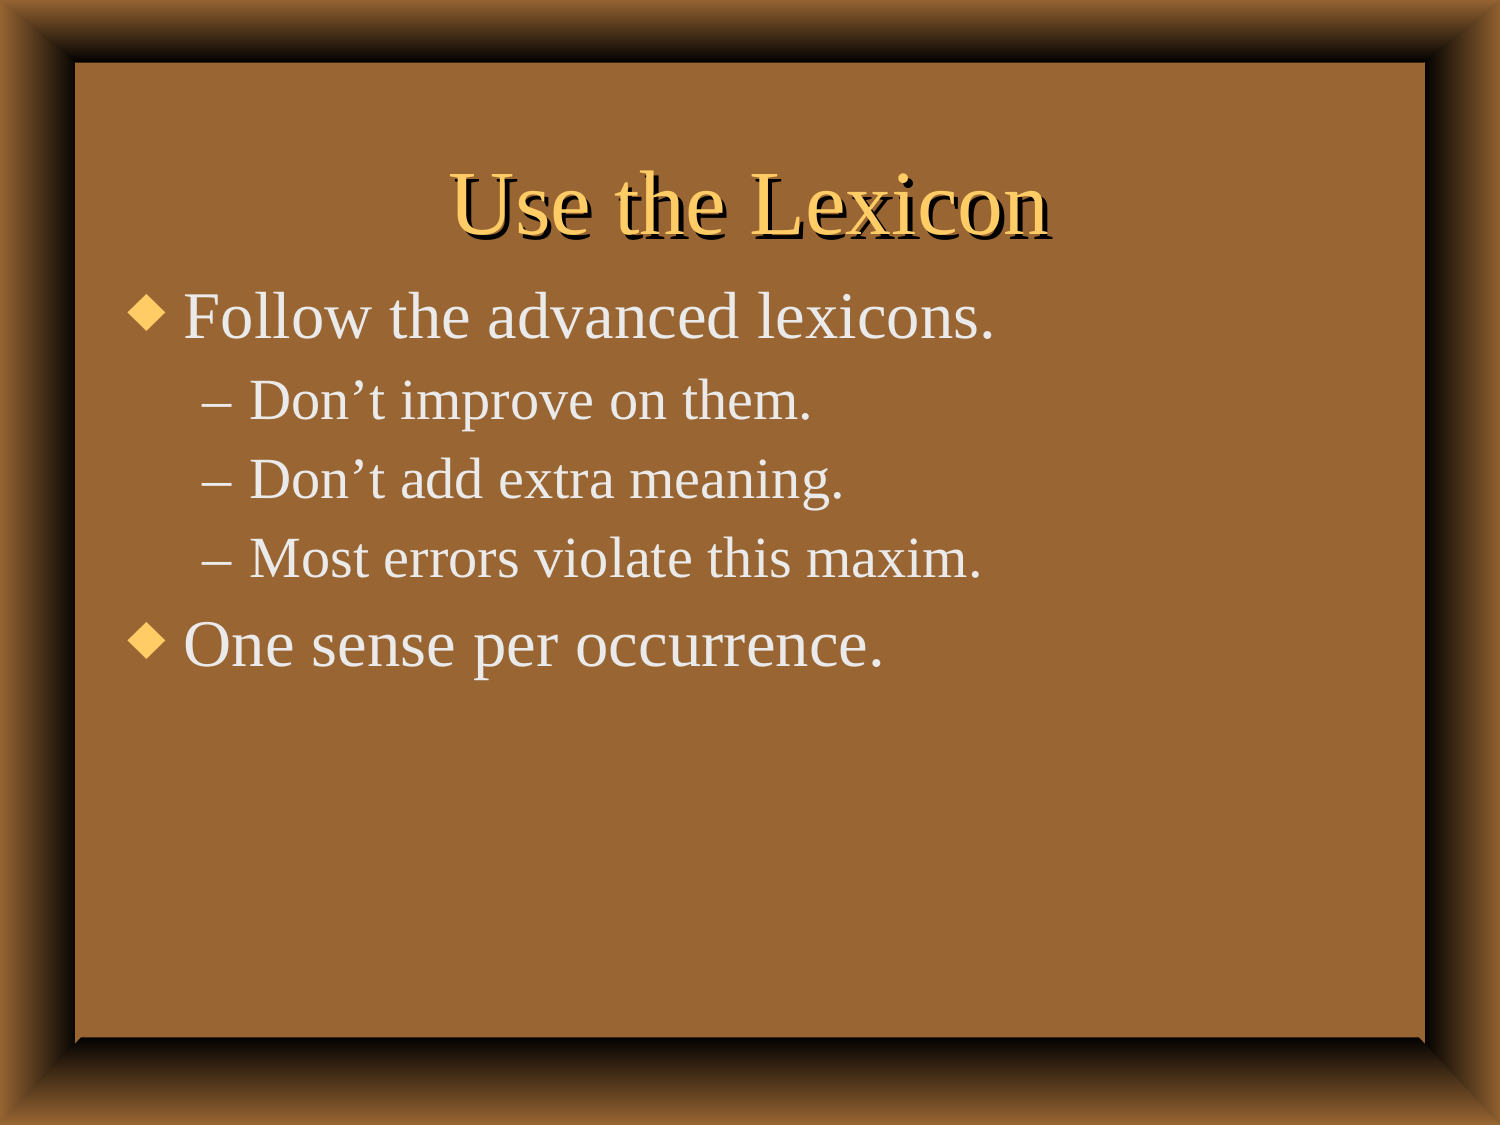

# Use the Lexicon
Follow the advanced lexicons.
Don’t improve on them.
Don’t add extra meaning.
Most errors violate this maxim.
One sense per occurrence.